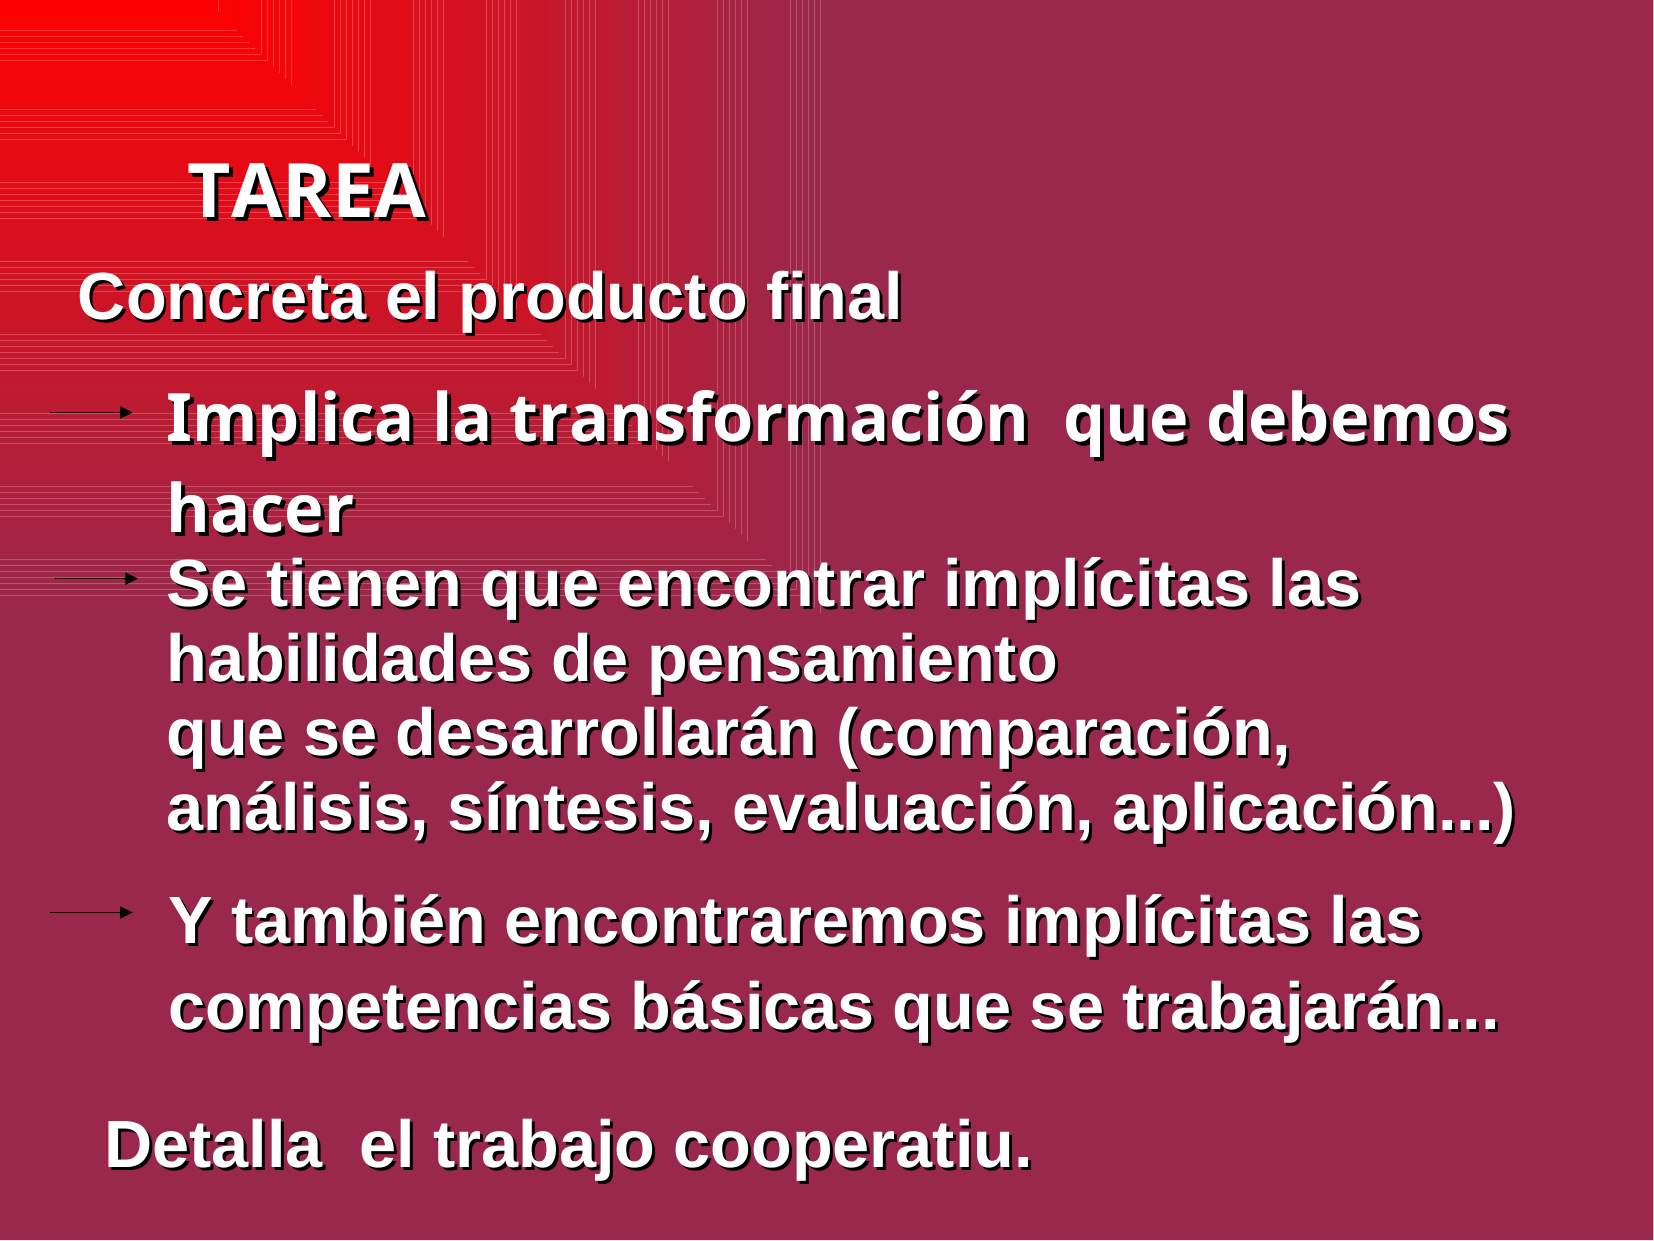

TAREA
Concreta el producto final
Implica la transformación que debemos hacer
Se tienen que encontrar implícitas las habilidades de pensamiento
que se desarrollarán (comparación, análisis, síntesis, evaluación, aplicación...)
Y también encontraremos implícitas las competencias básicas que se trabajarán...
Detalla el trabajo cooperatiu.